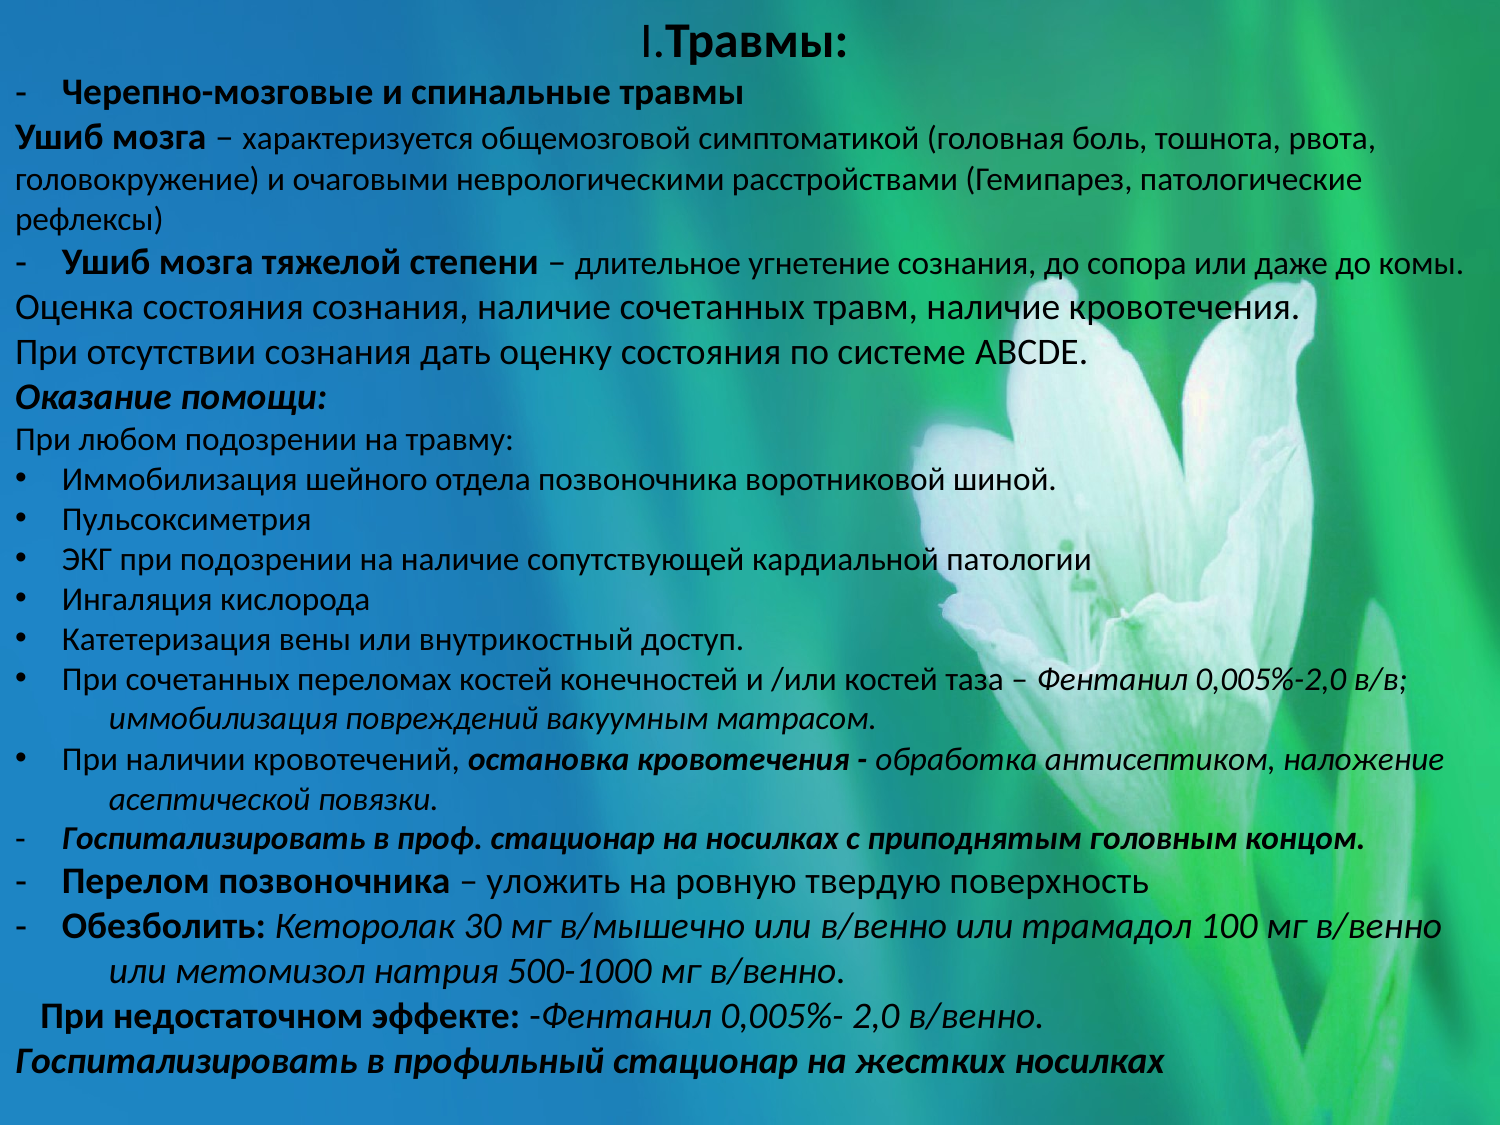

I.Травмы:
Черепно-мозговые и спинальные травмы
Ушиб мозга – характеризуется общемозговой симптоматикой (головная боль, тошнота, рвота, головокружение) и очаговыми неврологическими расстройствами (Гемипарез, патологические рефлексы)
Ушиб мозга тяжелой степени – длительное угнетение сознания, до сопора или даже до комы.
Оценка состояния сознания, наличие сочетанных травм, наличие кровотечения.
При отсутствии сознания дать оценку состояния по системе ABCDE.
Оказание помощи:
При любом подозрении на травму:
Иммобилизация шейного отдела позвоночника воротниковой шиной.
Пульсоксиметрия
ЭКГ при подозрении на наличие сопутствующей кардиальной патологии
Ингаляция кислорода
Катетеризация вены или внутрикостный доступ.
При сочетанных переломах костей конечностей и /или костей таза – Фентанил 0,005%-2,0 в/в; иммобилизация повреждений вакуумным матрасом.
При наличии кровотечений, остановка кровотечения - обработка антисептиком, наложение асептической повязки.
Госпитализировать в проф. стационар на носилках с приподнятым головным концом.
Перелом позвоночника – уложить на ровную твердую поверхность
Обезболить: Кеторолак 30 мг в/мышечно или в/венно или трамадол 100 мг в/венно или метомизол натрия 500-1000 мг в/венно.
 При недостаточном эффекте: -Фентанил 0,005%- 2,0 в/венно.
Госпитализировать в профильный стационар на жестких носилках